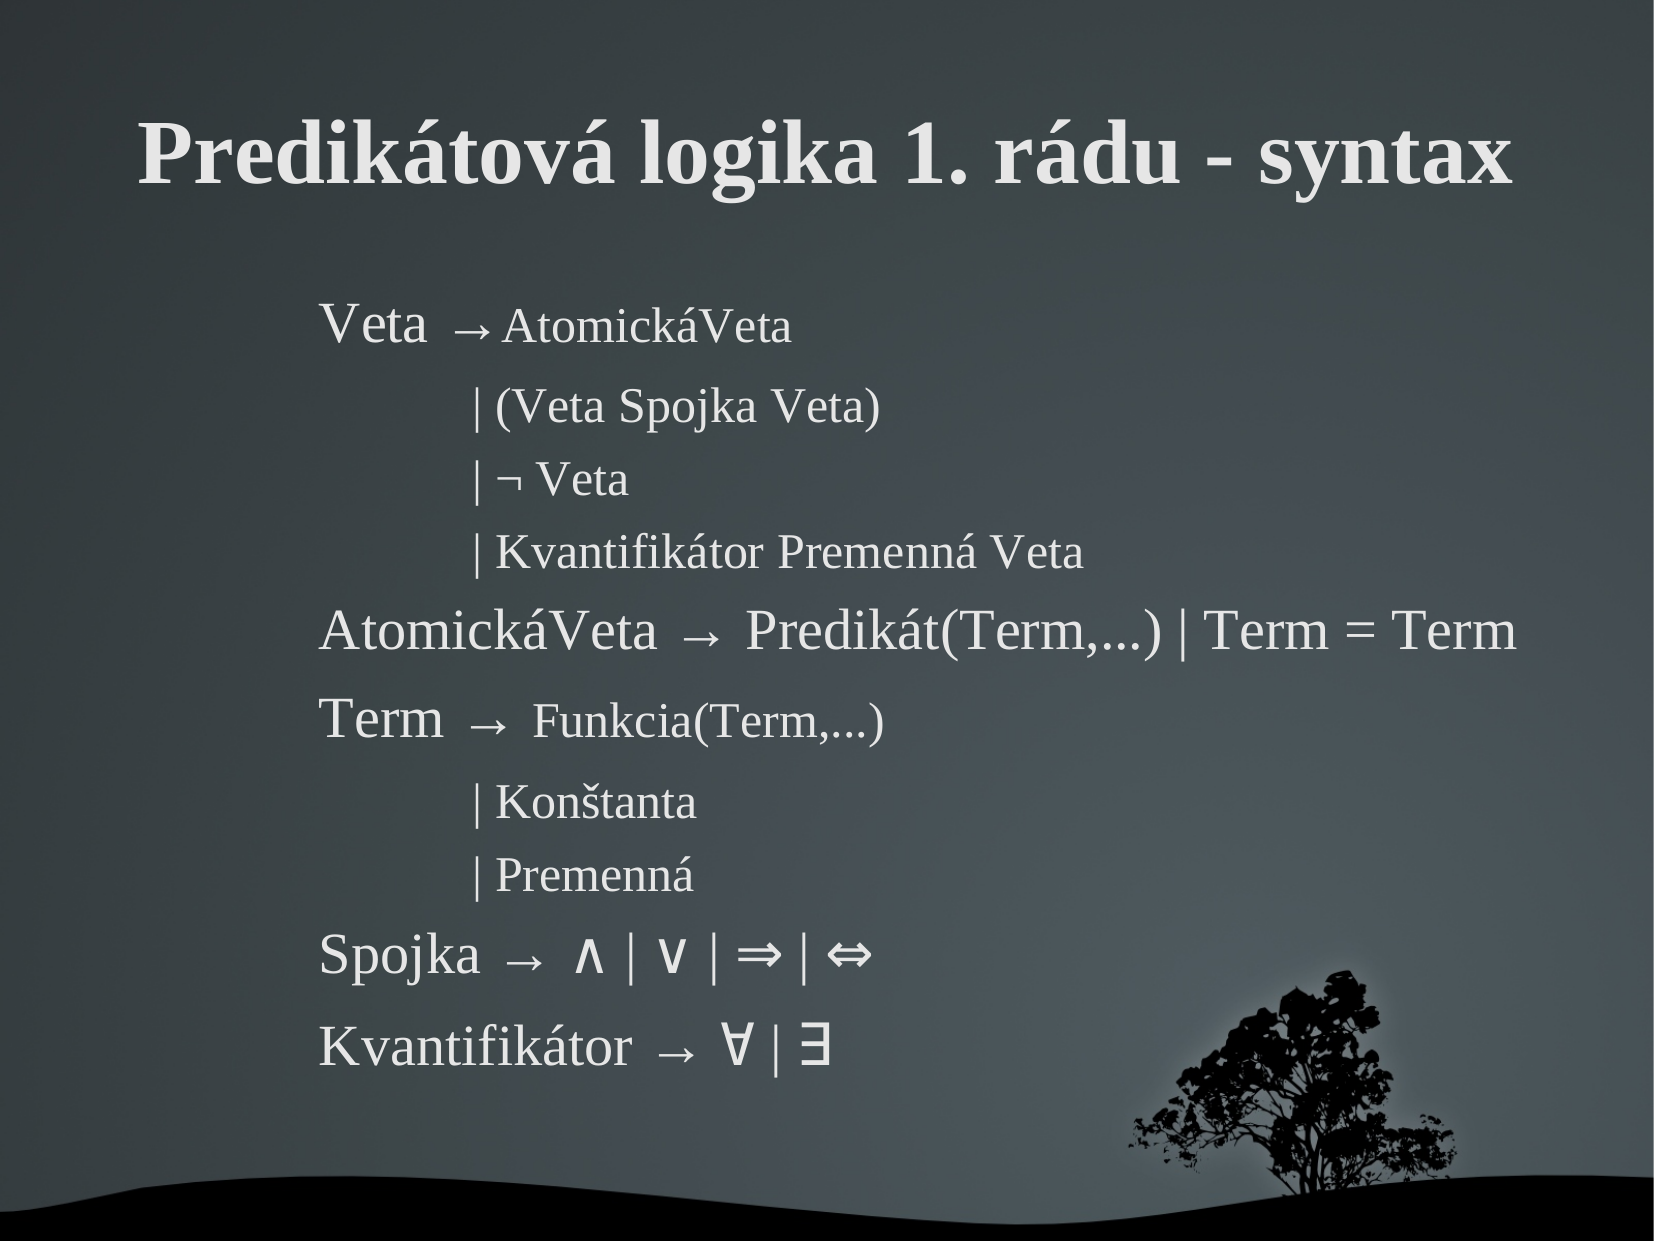

# Predikátová logika 1. rádu - syntax
Veta →AtomickáVeta
| (Veta Spojka Veta)
| ¬ Veta
| Kvantifikátor Premenná Veta
AtomickáVeta → Predikát(Term,...) | Term = Term
Term → Funkcia(Term,...)
| Konštanta
| Premenná
Spojka → ∧ | ∨ | ⇒ | ⇔
Kvantifikátor → ∀ | ∃